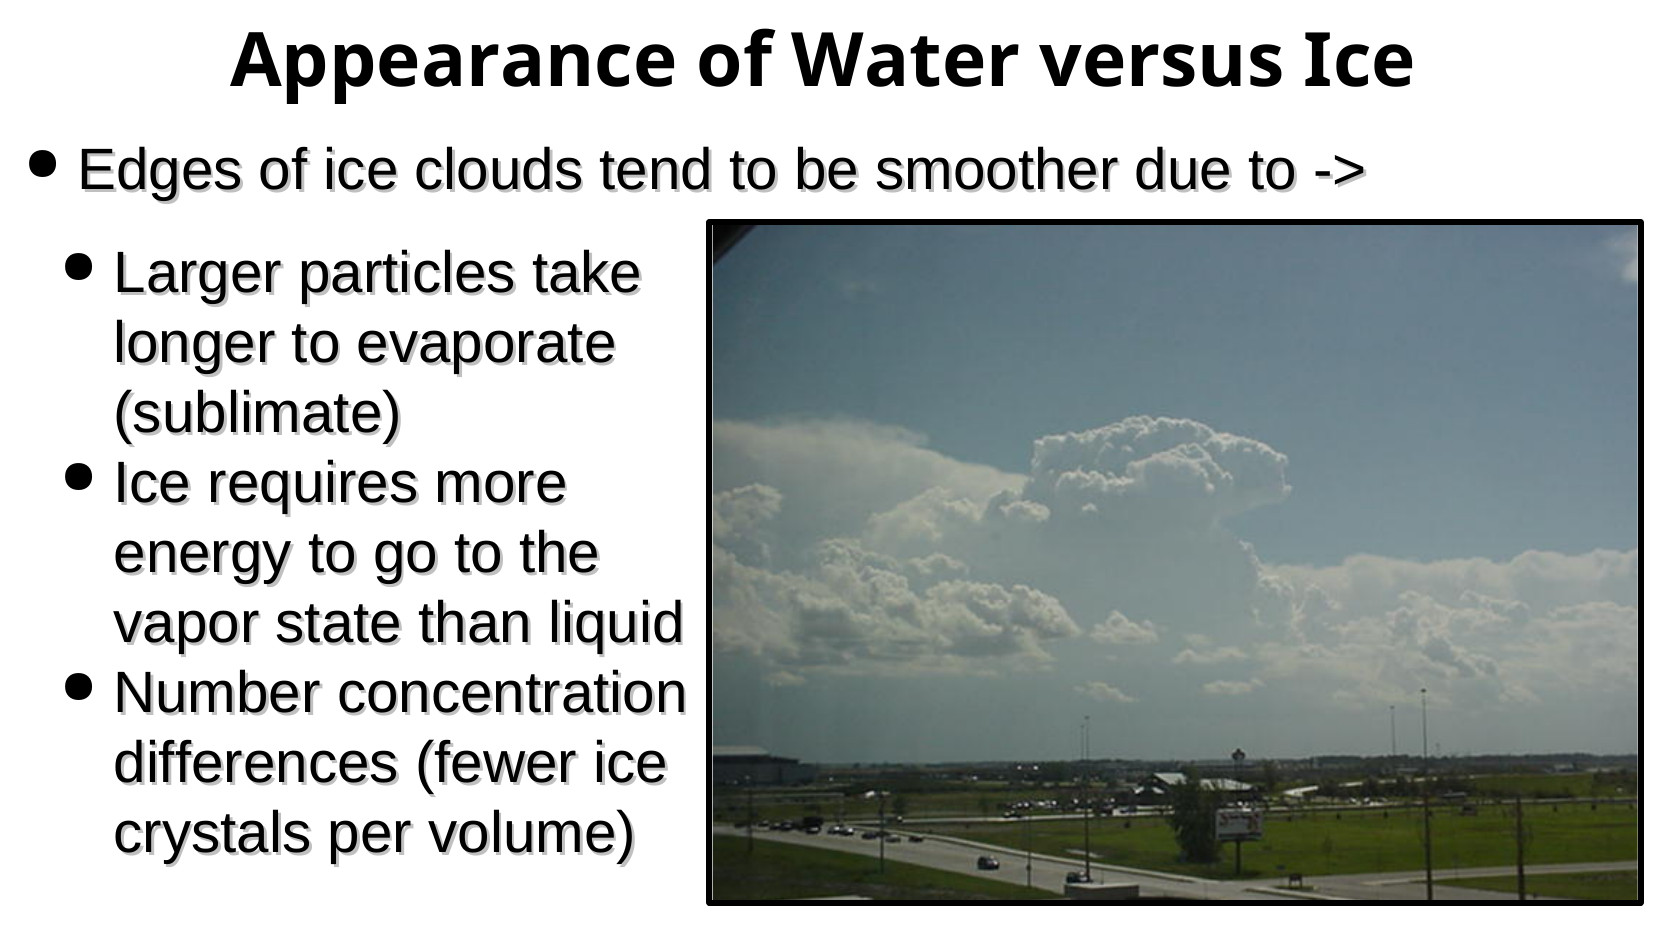

# Appearance of Water versus Ice
 Edges of ice clouds tend to be smoother due to ->
 Larger particles take longer to evaporate (sublimate)
 Ice requires more energy to go to the vapor state than liquid
 Number concentration differences (fewer ice crystals per volume)